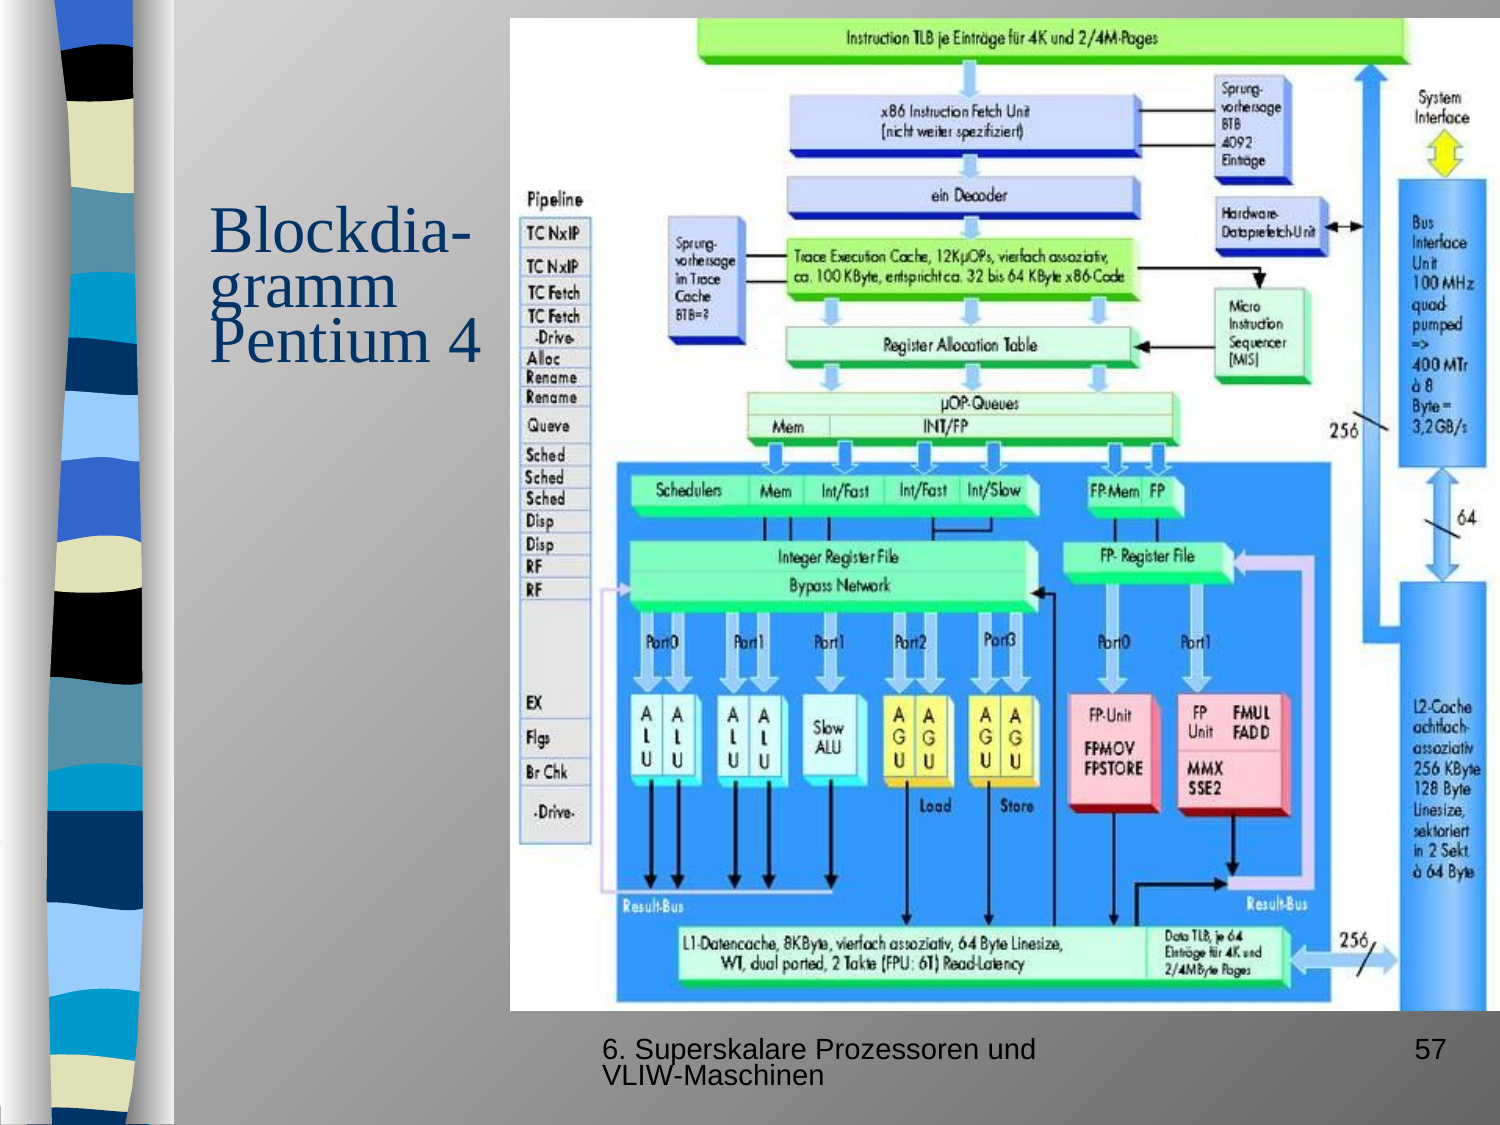

# Blockdia-gramm Pentium 4
6. Superskalare Prozessoren und VLIW-Maschinen
57